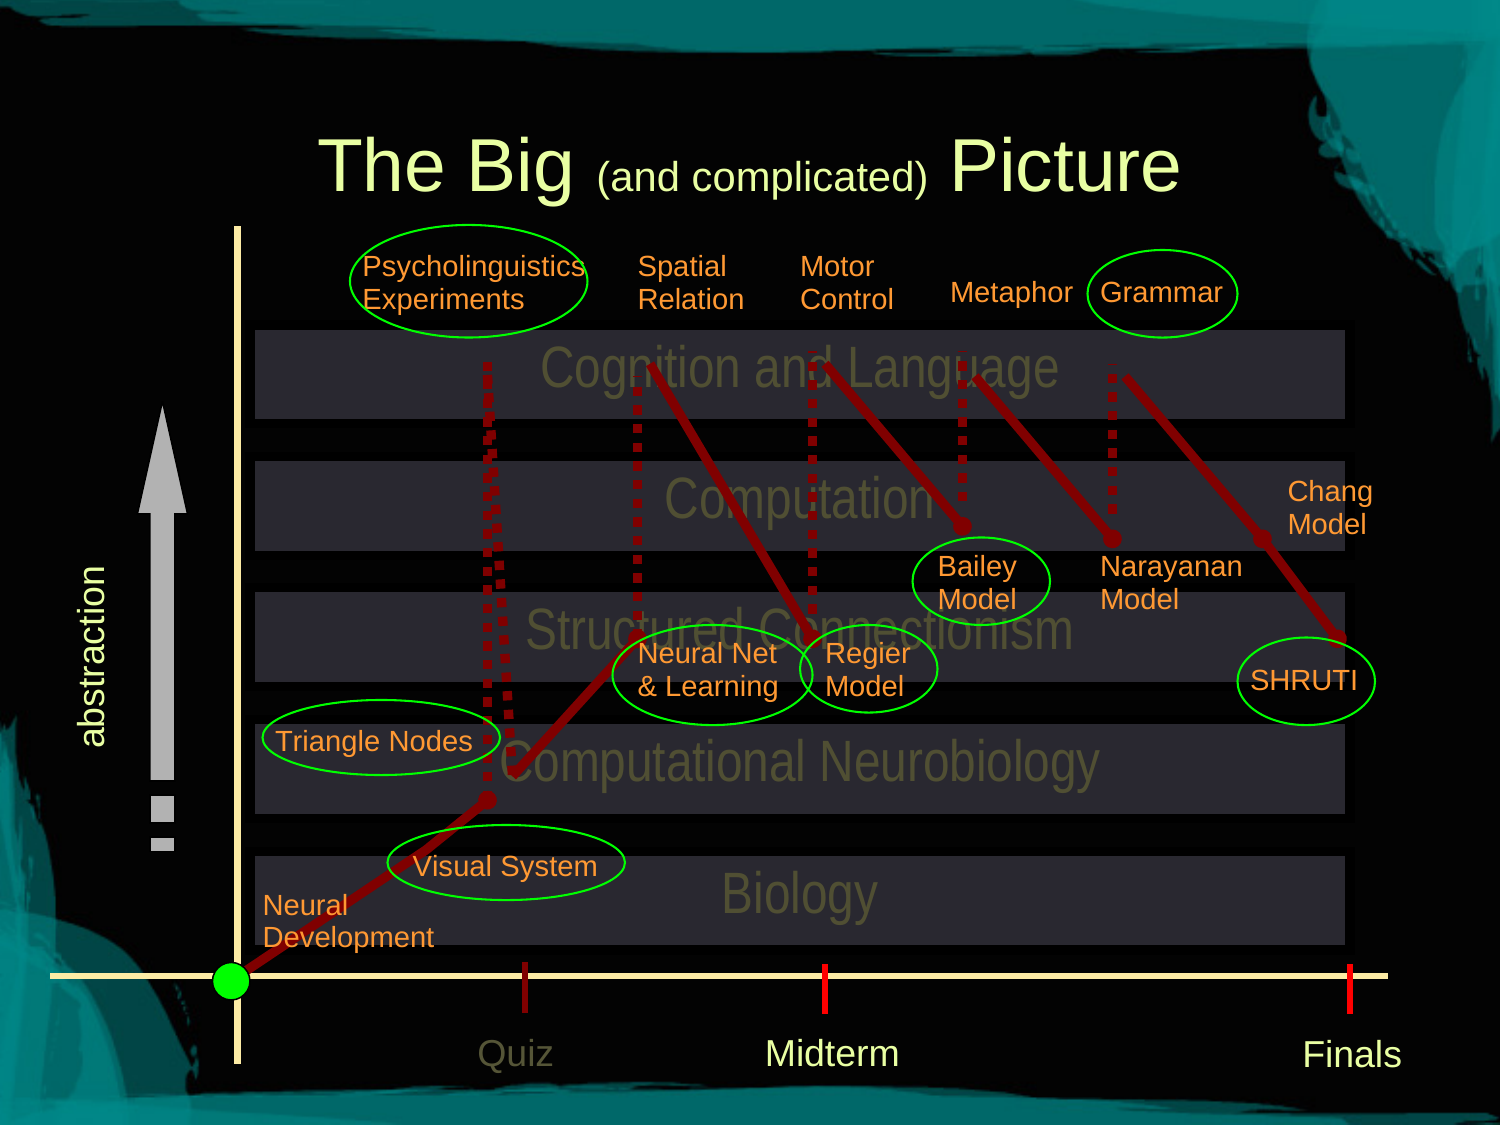

# The Big (and complicated) Picture
Psycholinguistics Experiments
Spatial Relation
Motor Control
Metaphor
Grammar
Cognition and Language
Computation
Chang Model
Bailey Model
Narayanan Model
Structured Connectionism
abstraction
Neural Net & Learning
Regier Model
SHRUTI
Computational Neurobiology
Triangle Nodes
Visual System
Biology
Neural Development
Quiz
Midterm
Finals